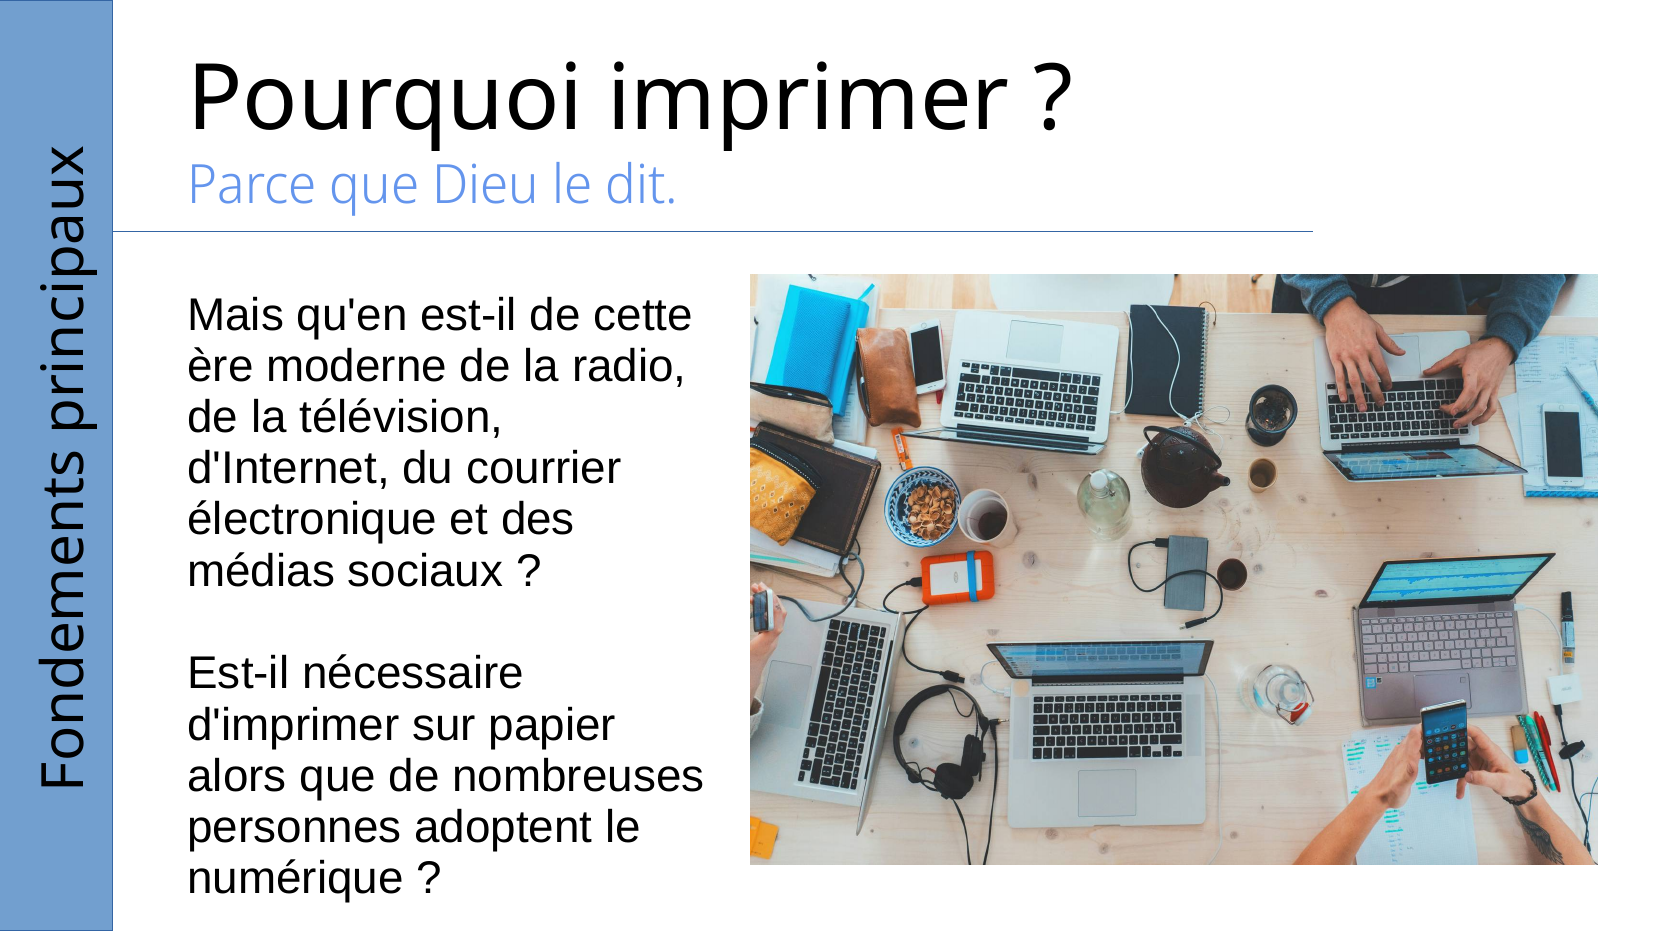

Pourquoi imprimer ?
Parce que Dieu le dit.
# Mais qu'en est-il de cette ère moderne de la radio, de la télévision, d'Internet, du courrier électronique et des médias sociaux ?
Est-il nécessaire d'imprimer sur papier alors que de nombreuses personnes adoptent le numérique ?
Fondements principaux